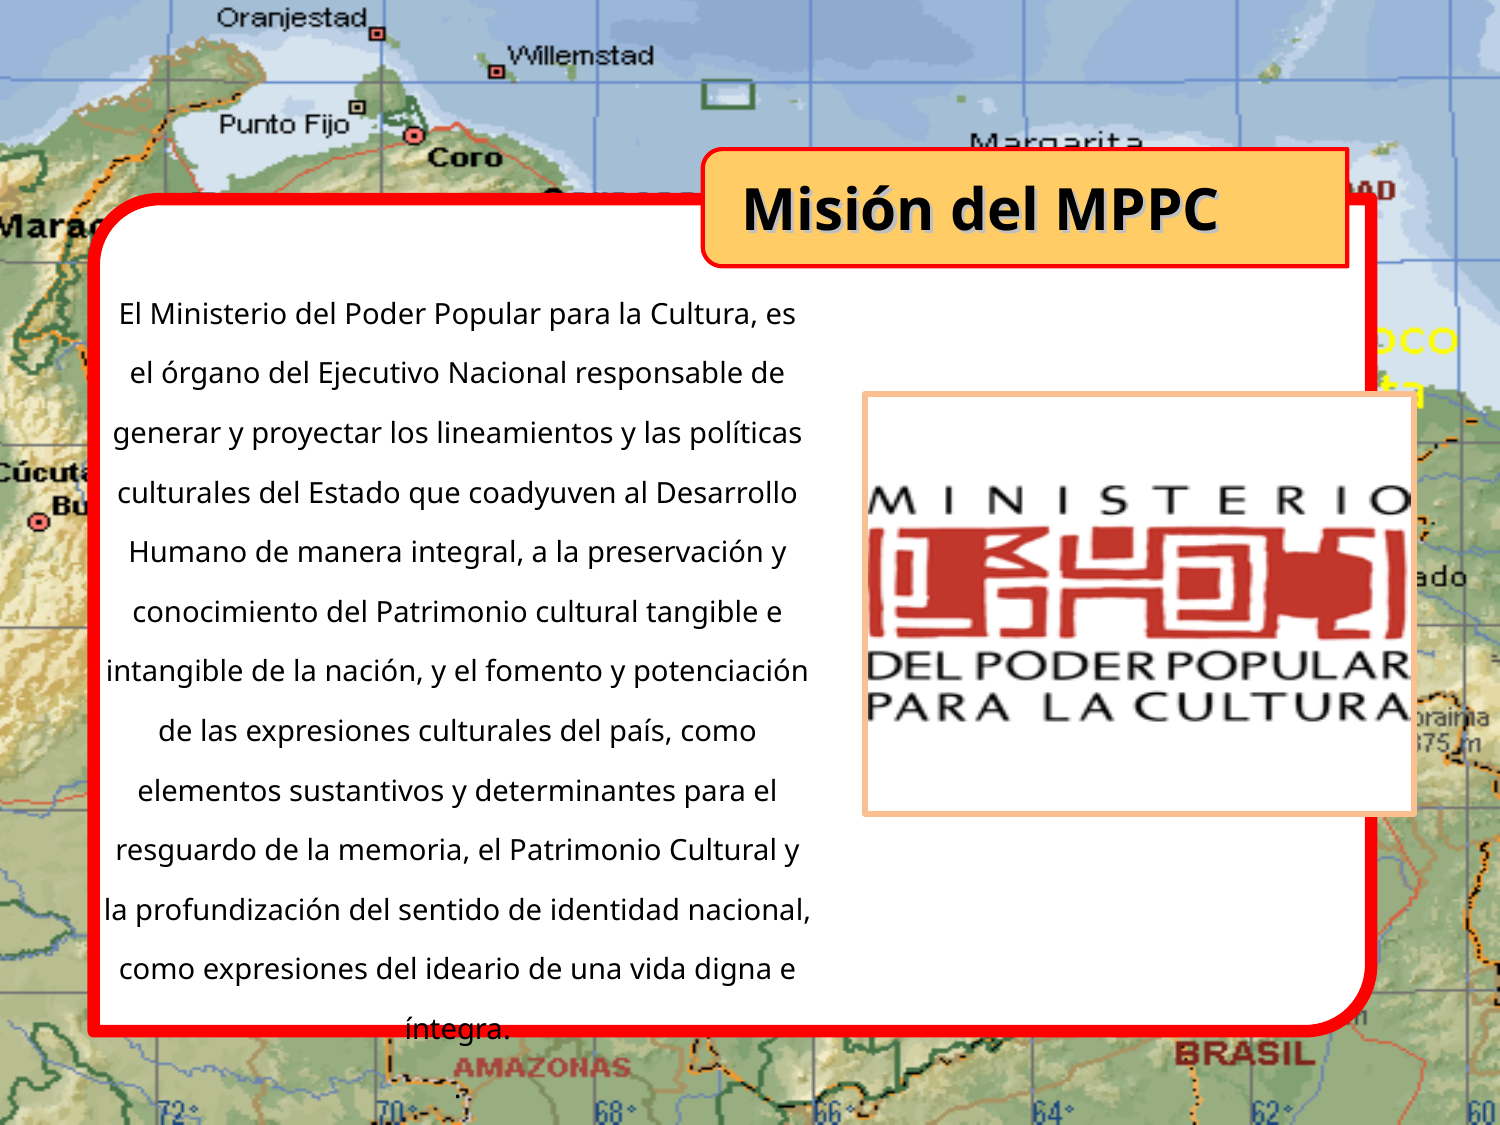

Misión del MPPC
El Ministerio del Poder Popular para la Cultura, es el órgano del Ejecutivo Nacional responsable de generar y proyectar los lineamientos y las políticas culturales del Estado que coadyuven al Desarrollo Humano de manera integral, a la preservación y conocimiento del Patrimonio cultural tangible e intangible de la nación, y el fomento y potenciación de las expresiones culturales del país, como elementos sustantivos y determinantes para el resguardo de la memoria, el Patrimonio Cultural y la profundización del sentido de identidad nacional, como expresiones del ideario de una vida digna e íntegra.
.